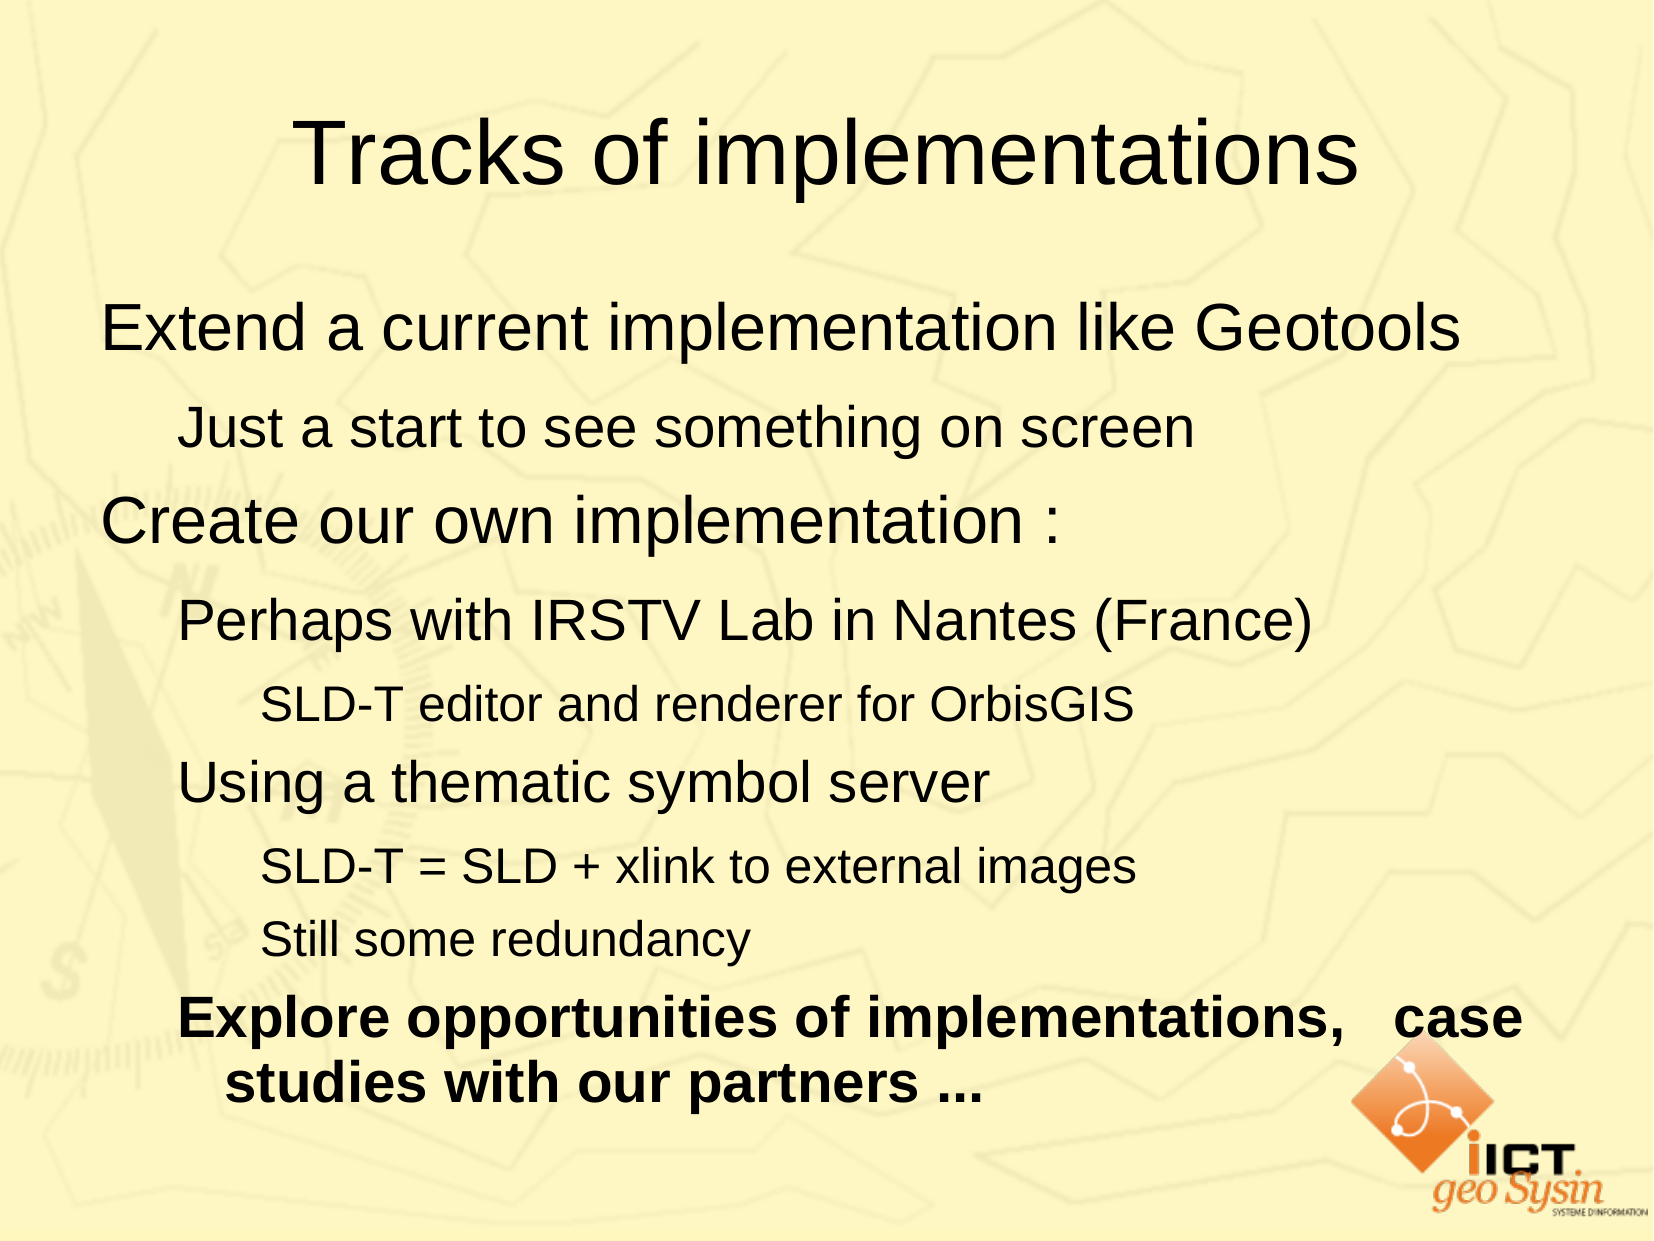

# Tracks of implementations
Extend a current implementation like Geotools
Just a start to see something on screen
Create our own implementation :
Perhaps with IRSTV Lab in Nantes (France)
SLD-T editor and renderer for OrbisGIS
Using a thematic symbol server
SLD-T = SLD + xlink to external images
Still some redundancy
Explore opportunities of implementations, case studies with our partners ...